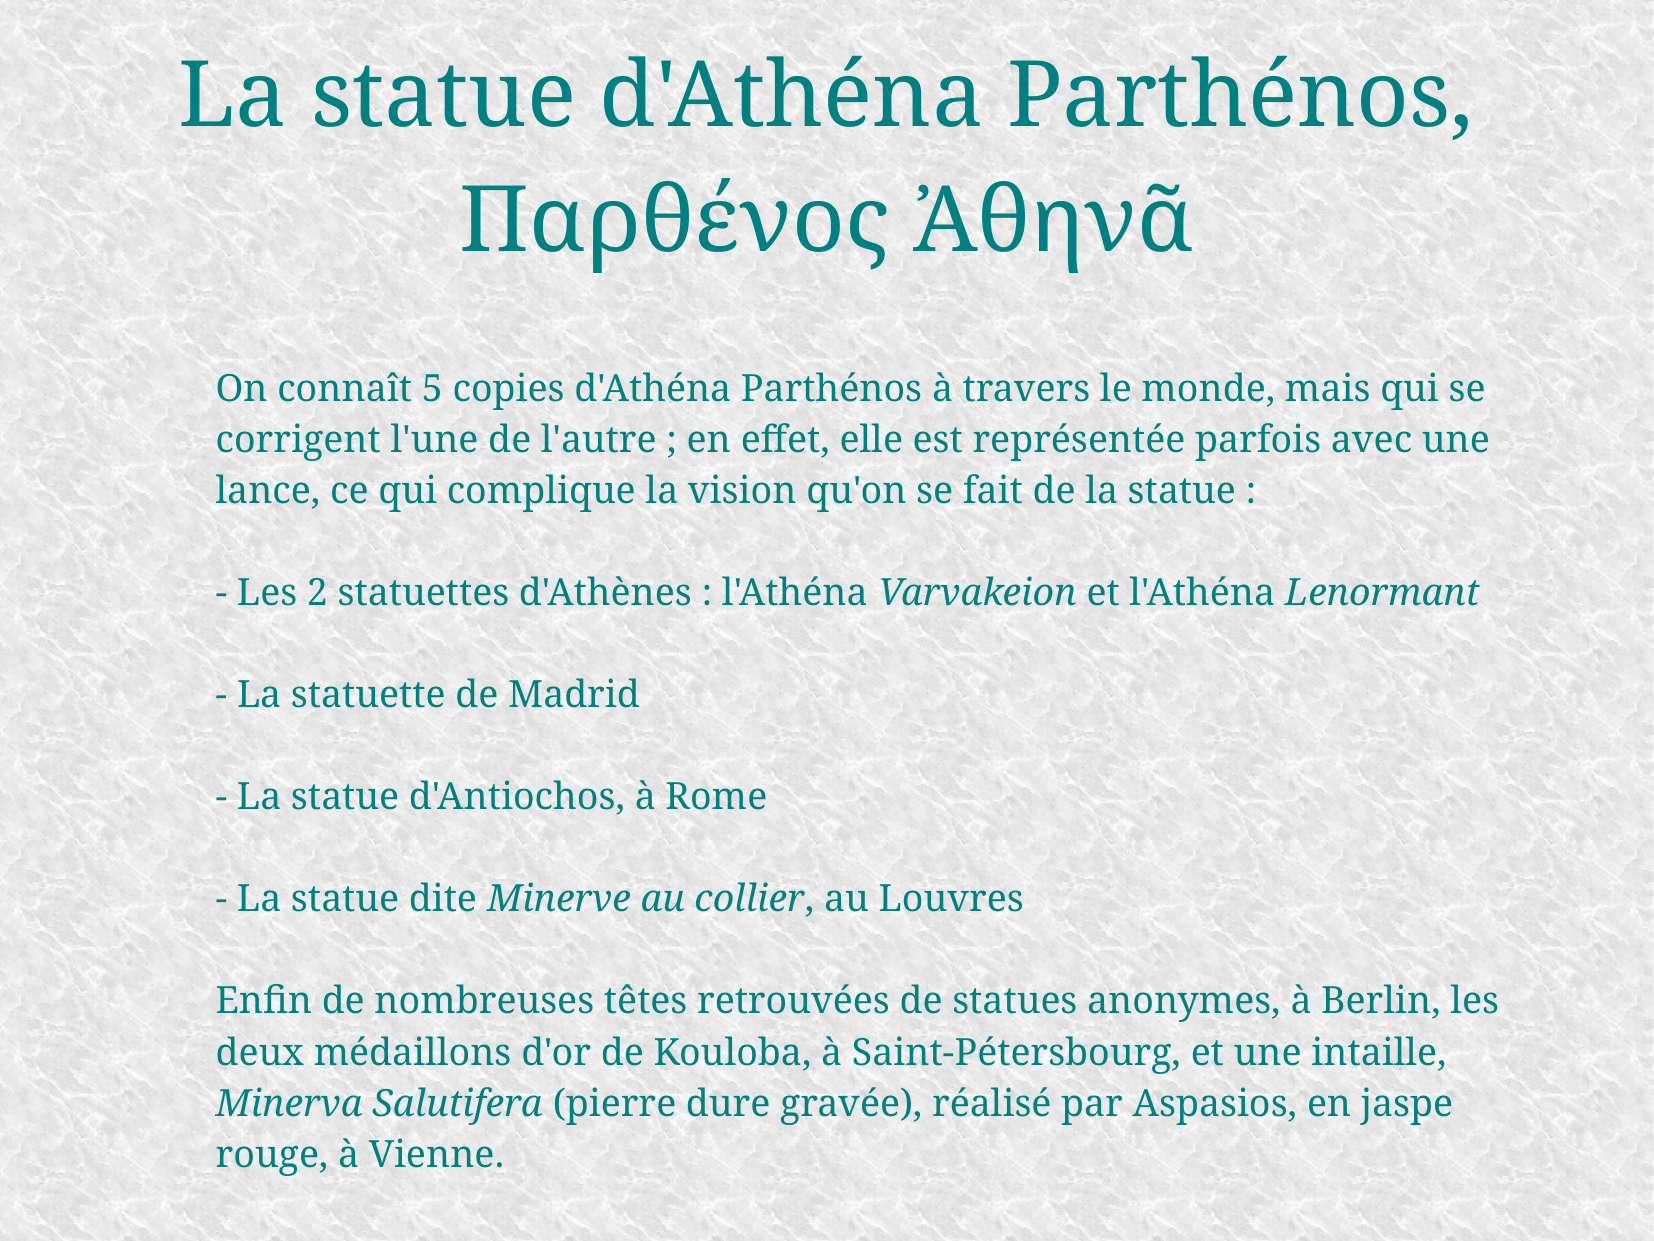

# La statue d'Athéna Parthénos, Παρθένος Ἀθηνᾶ
On connaît 5 copies d'Athéna Parthénos à travers le monde, mais qui se corrigent l'une de l'autre ; en effet, elle est représentée parfois avec une lance, ce qui complique la vision qu'on se fait de la statue :
- Les 2 statuettes d'Athènes : l'Athéna Varvakeion et l'Athéna Lenormant
- La statuette de Madrid
- La statue d'Antiochos, à Rome
- La statue dite Minerve au collier, au Louvres
Enfin de nombreuses têtes retrouvées de statues anonymes, à Berlin, les deux médaillons d'or de Kouloba, à Saint-Pétersbourg, et une intaille, Minerva Salutifera (pierre dure gravée), réalisé par Aspasios, en jaspe rouge, à Vienne.